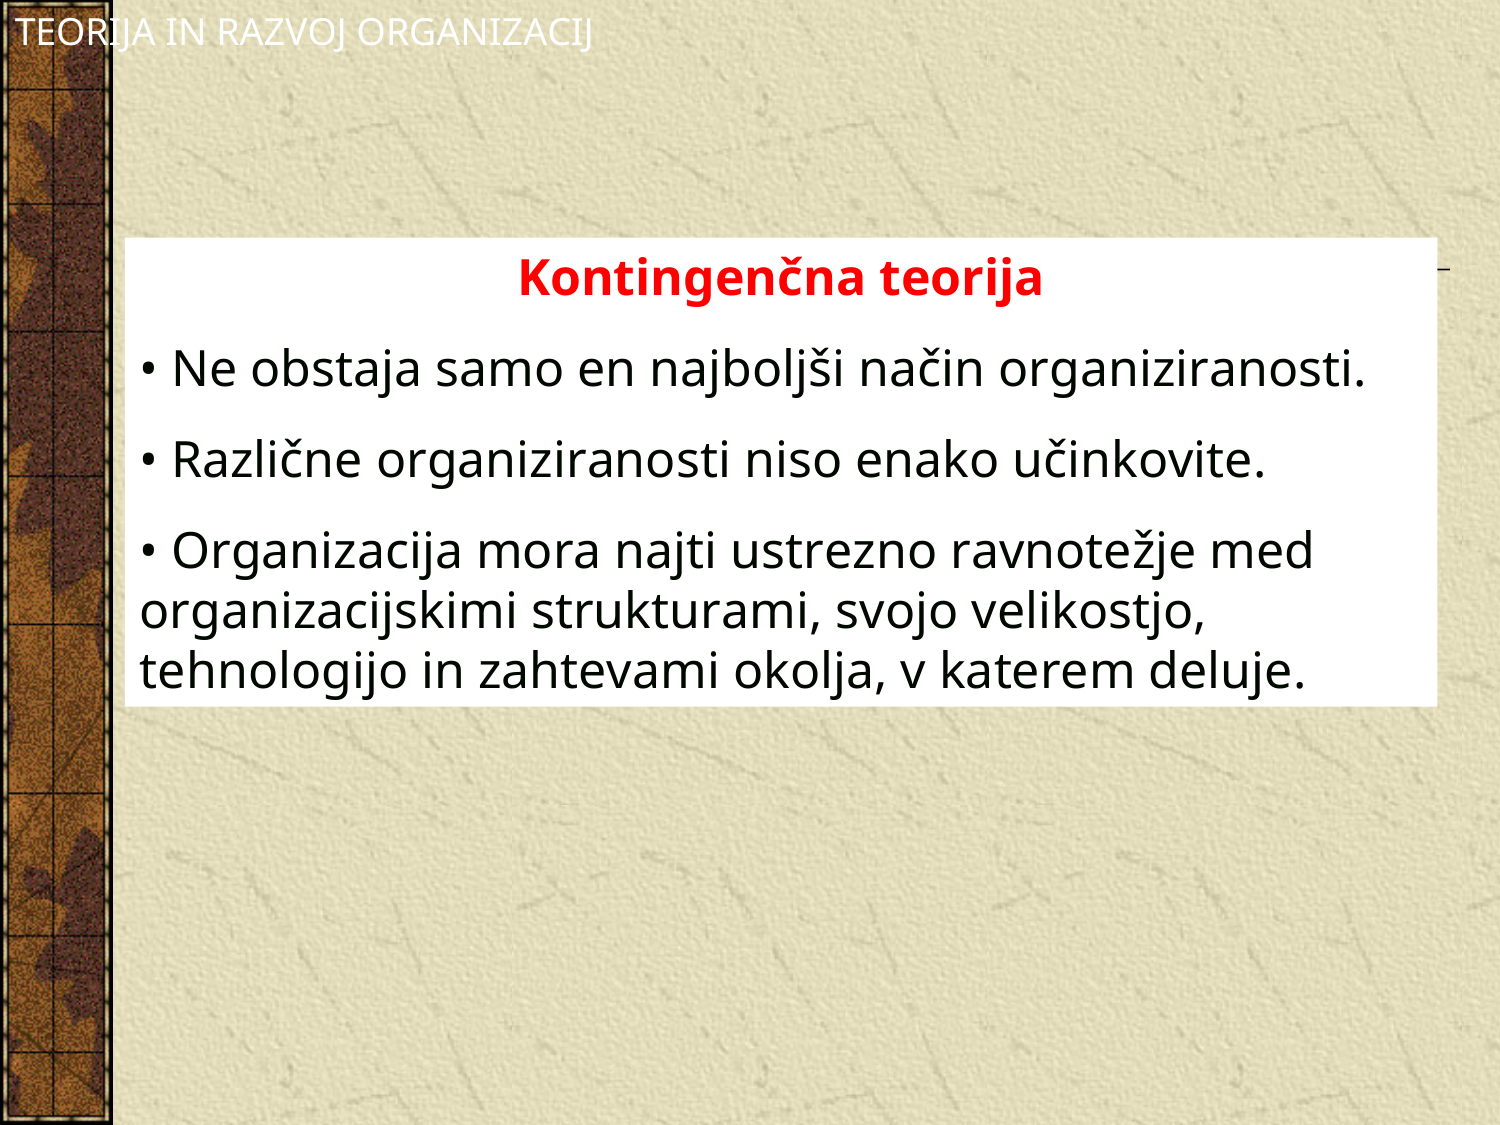

TEORIJA IN RAZVOJ ORGANIZACIJ
Kontingenčna teorija
• Ne obstaja samo en najboljši način organiziranosti.
• Različne organiziranosti niso enako učinkovite.
• Organizacija mora najti ustrezno ravnotežje med organizacijskimi strukturami, svojo velikostjo, tehnologijo in zahtevami okolja, v katerem deluje.